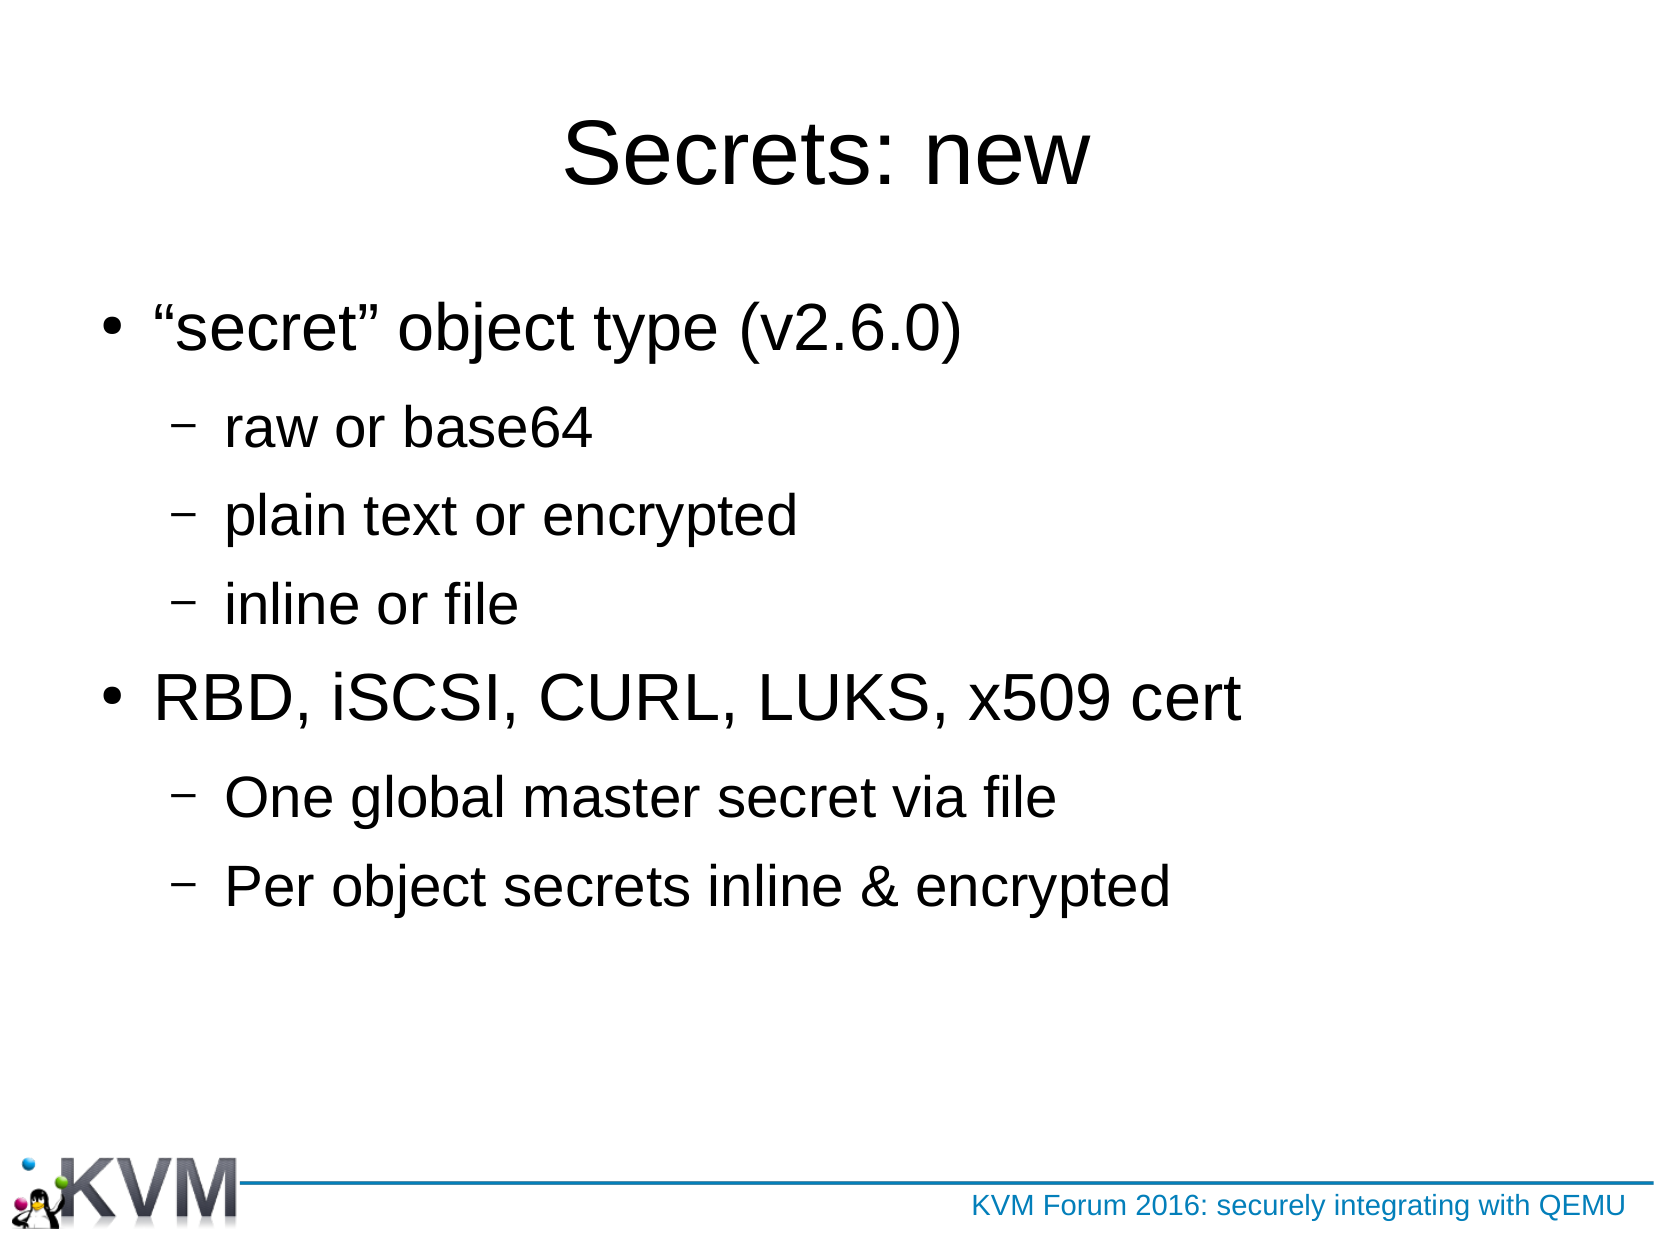

# Secrets: new
“secret” object type (v2.6.0)
raw or base64
plain text or encrypted
inline or file
RBD, iSCSI, CURL, LUKS, x509 cert
One global master secret via file
Per object secrets inline & encrypted